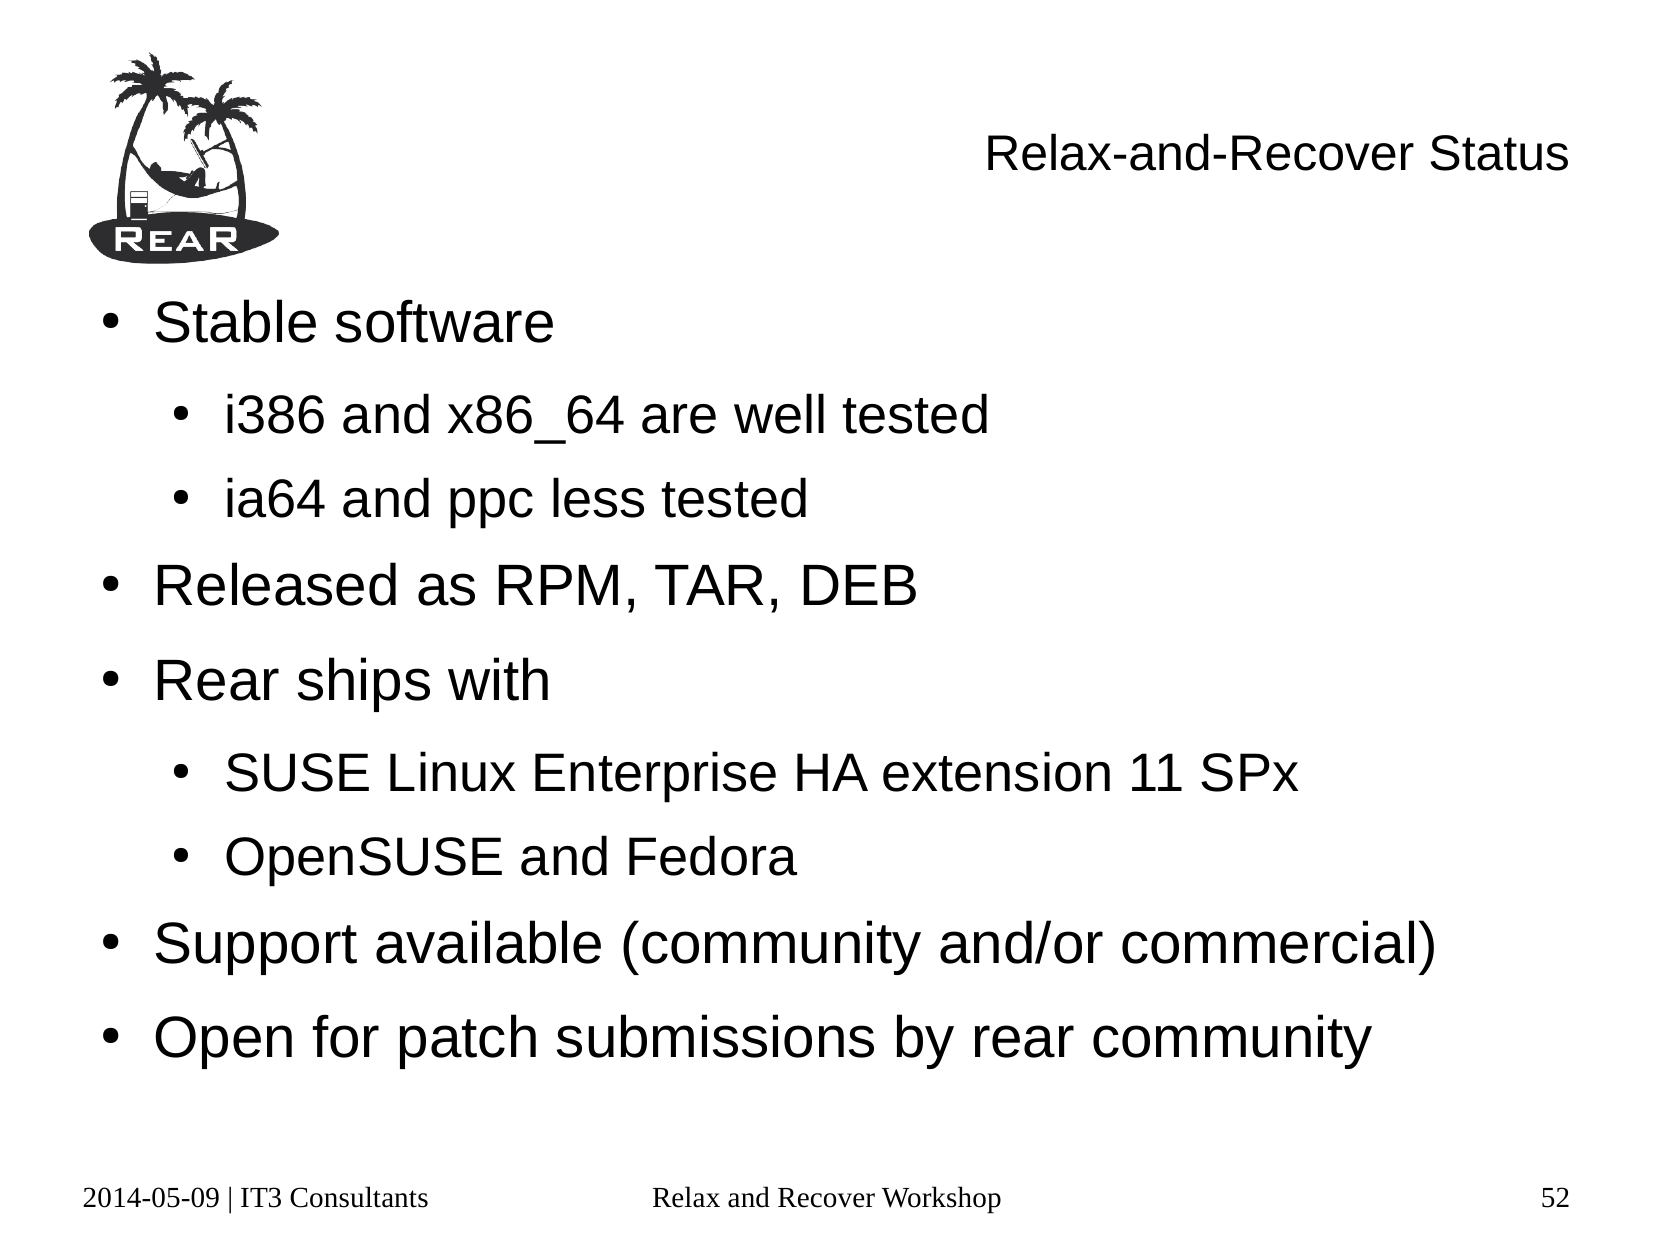

# Relax-and-Recover Status
Stable software
i386 and x86_64 are well tested
ia64 and ppc less tested
Released as RPM, TAR, DEB
Rear ships with
SUSE Linux Enterprise HA extension 11 SPx
OpenSUSE and Fedora
Support available (community and/or commercial)
Open for patch submissions by rear community
2014-05-09 | IT3 Consultants
Relax and Recover Workshop
52